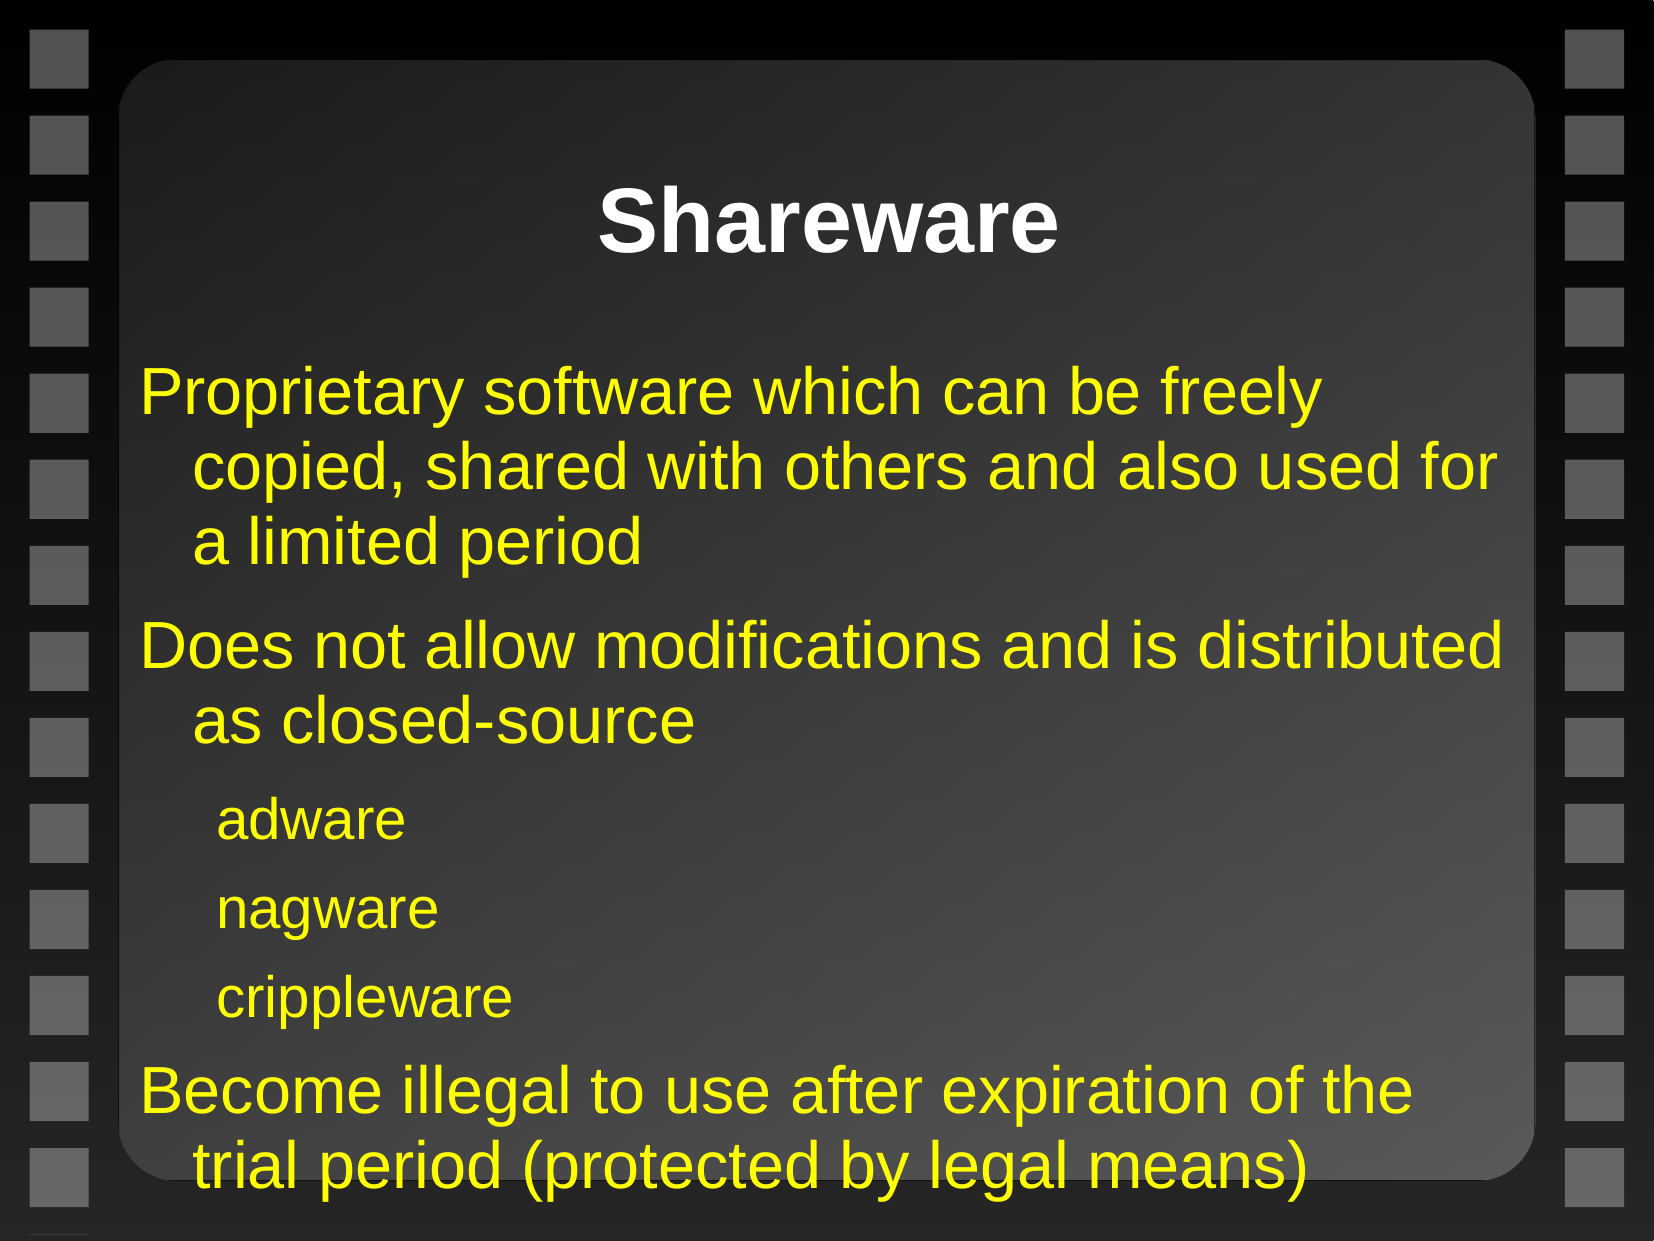

# Shareware
Proprietary software which can be freely copied, shared with others and also used for a limited period
Does not allow modifications and is distributed as closed-source
adware
nagware
crippleware
Become illegal to use after expiration of the trial period (protected by legal means)